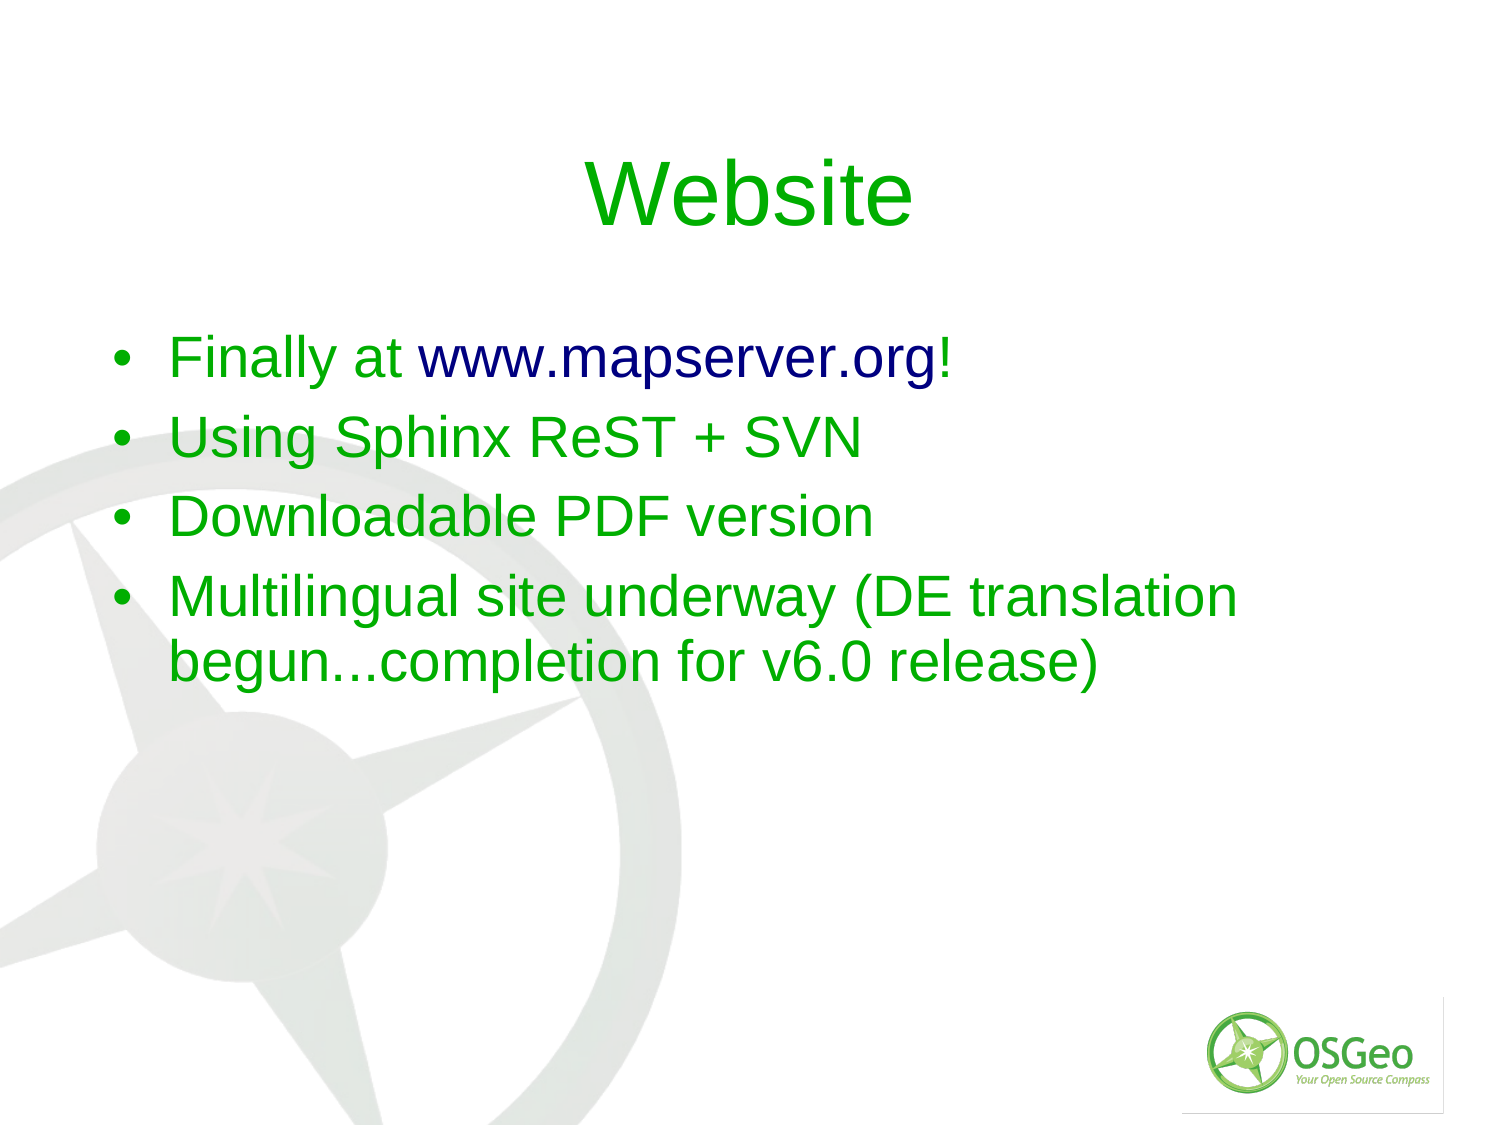

# Website
Finally at www.mapserver.org!
Using Sphinx ReST + SVN
Downloadable PDF version
Multilingual site underway (DE translation begun...completion for v6.0 release)